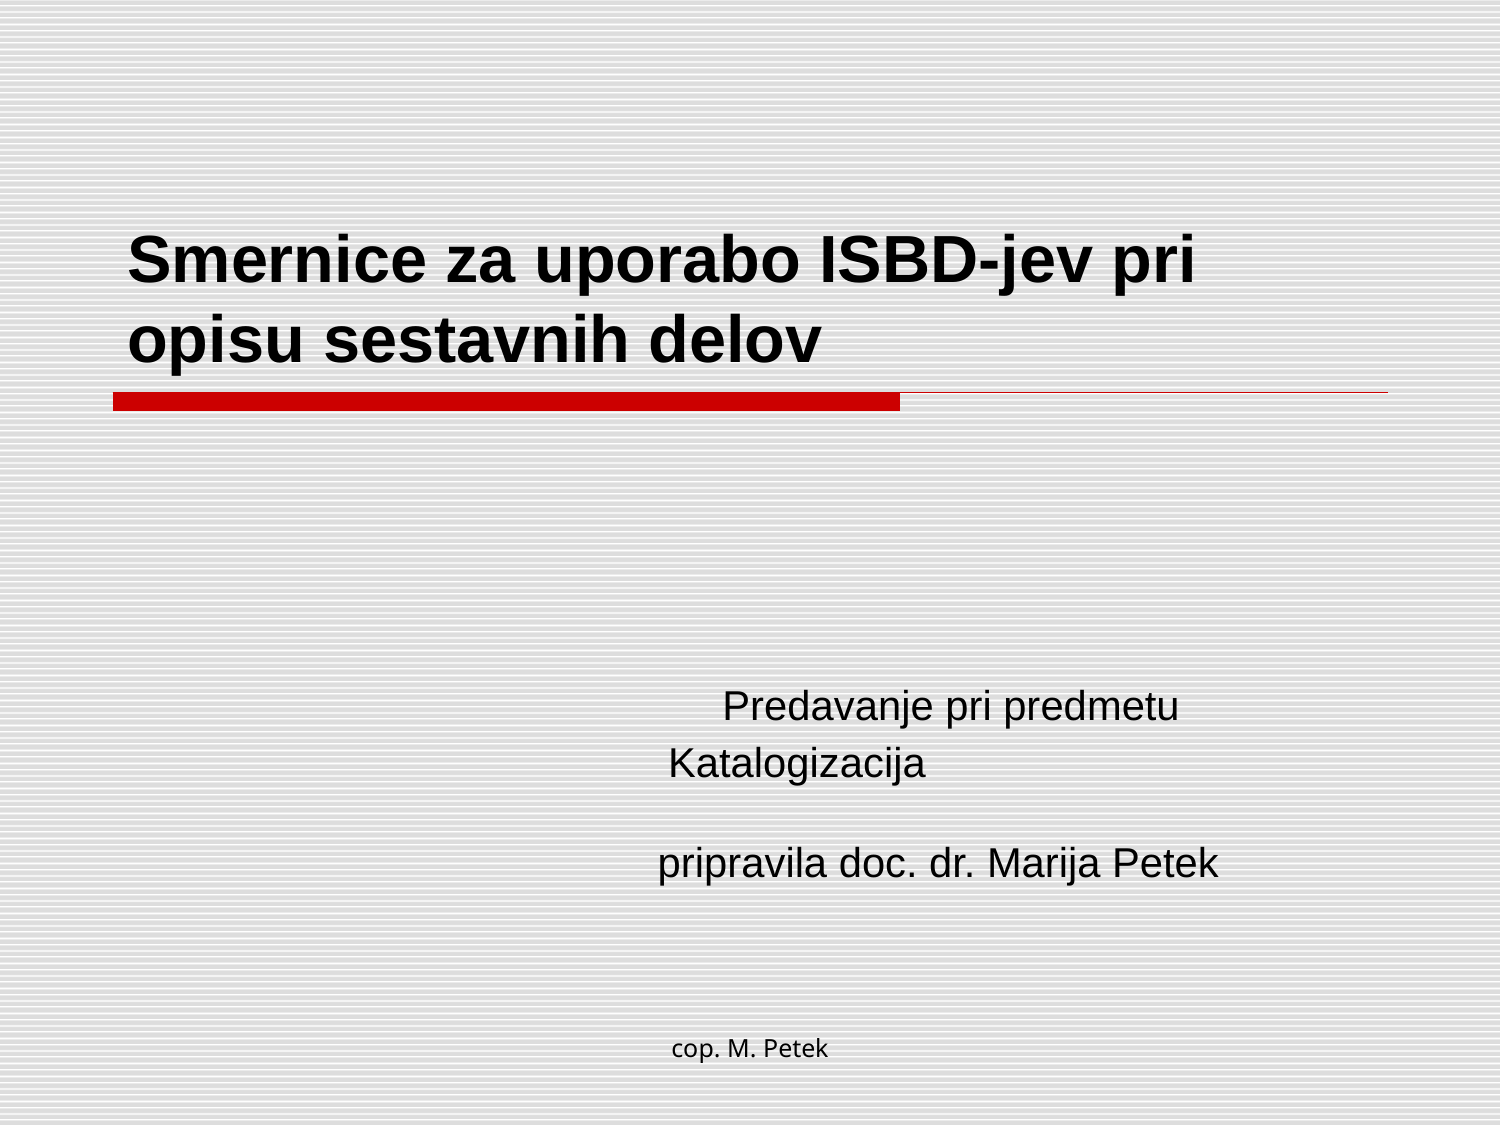

# Smernice za uporabo ISBD-jev pri opisu sestavnih delov Predavanje pri predmetu		 Katalogizacija pripravila doc. dr. Marija Petek
cop. M. Petek